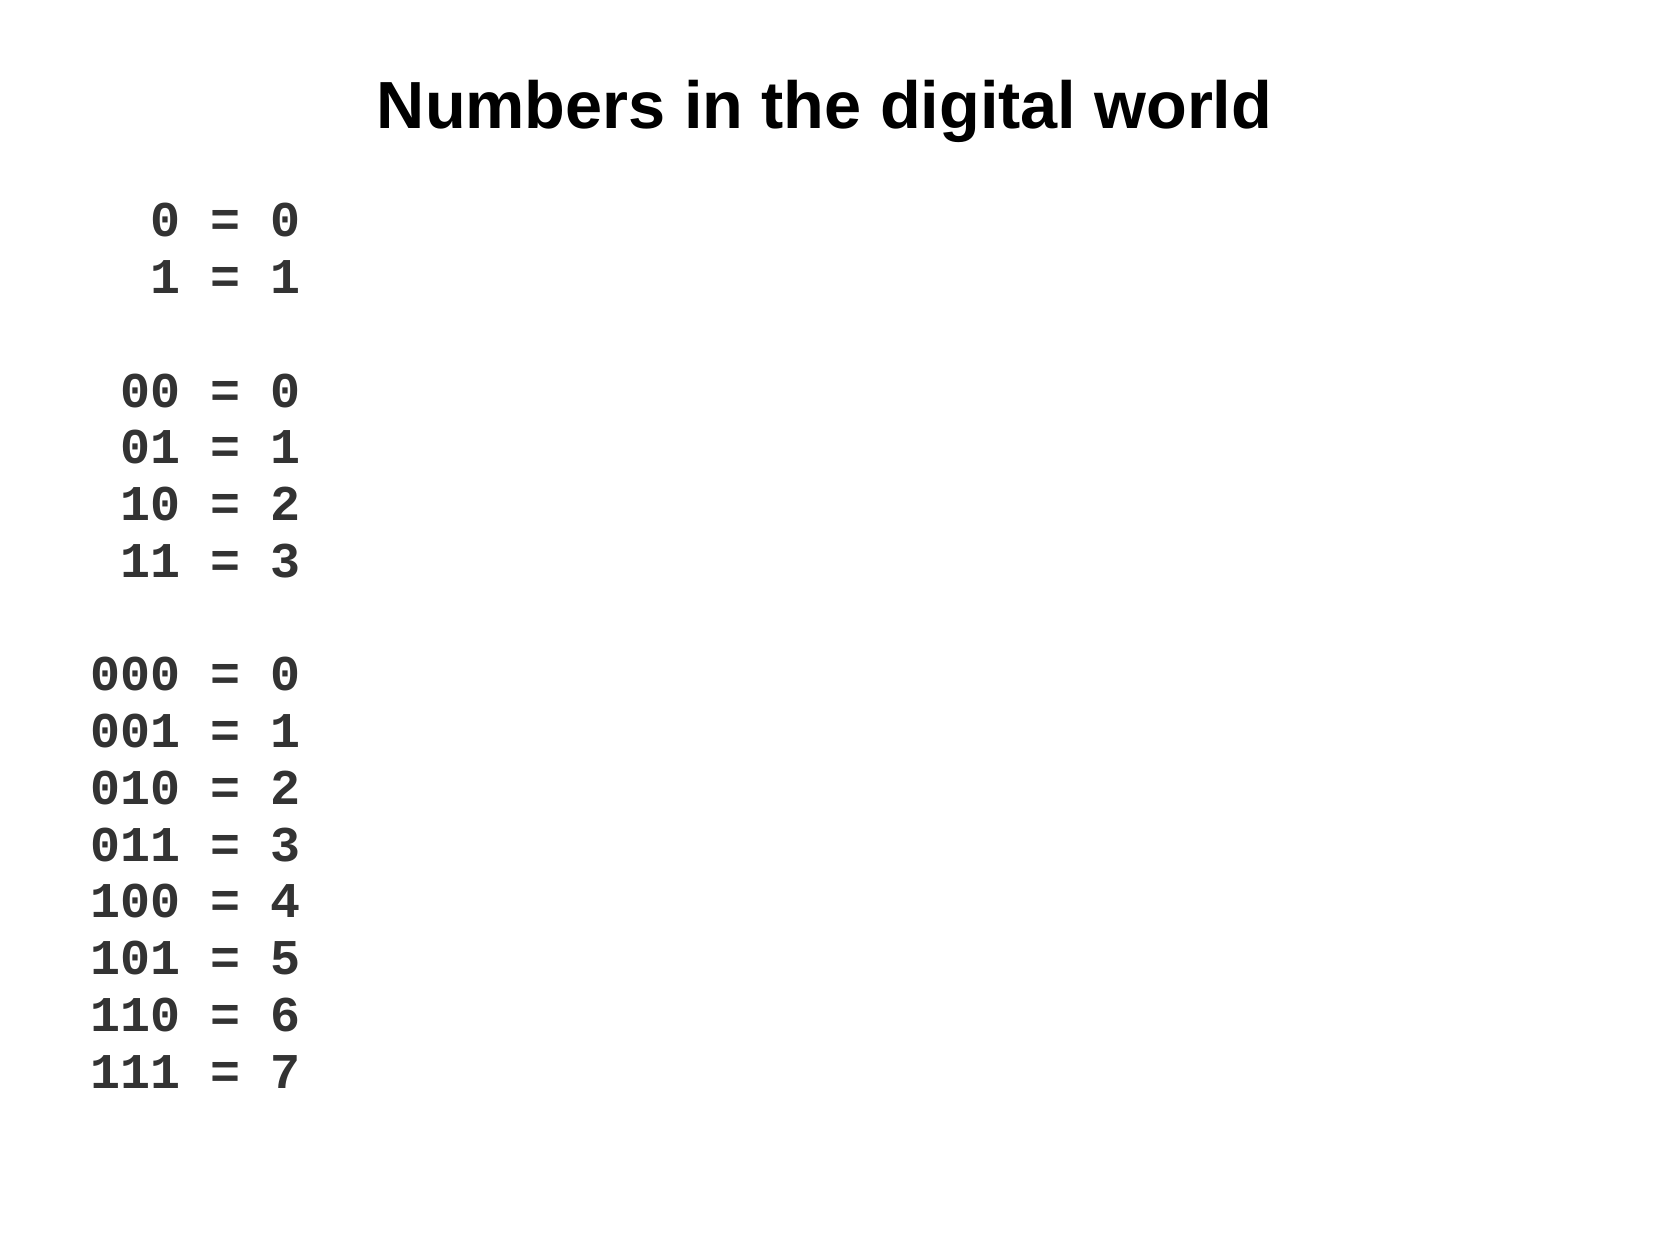

# Numbers in the digital world
 0 = 0
 1 = 1
 00 = 0
 01 = 1
 10 = 2
 11 = 3
 000 = 0
 001 = 1
 010 = 2
 011 = 3
 100 = 4
 101 = 5
 110 = 6
 111 = 7